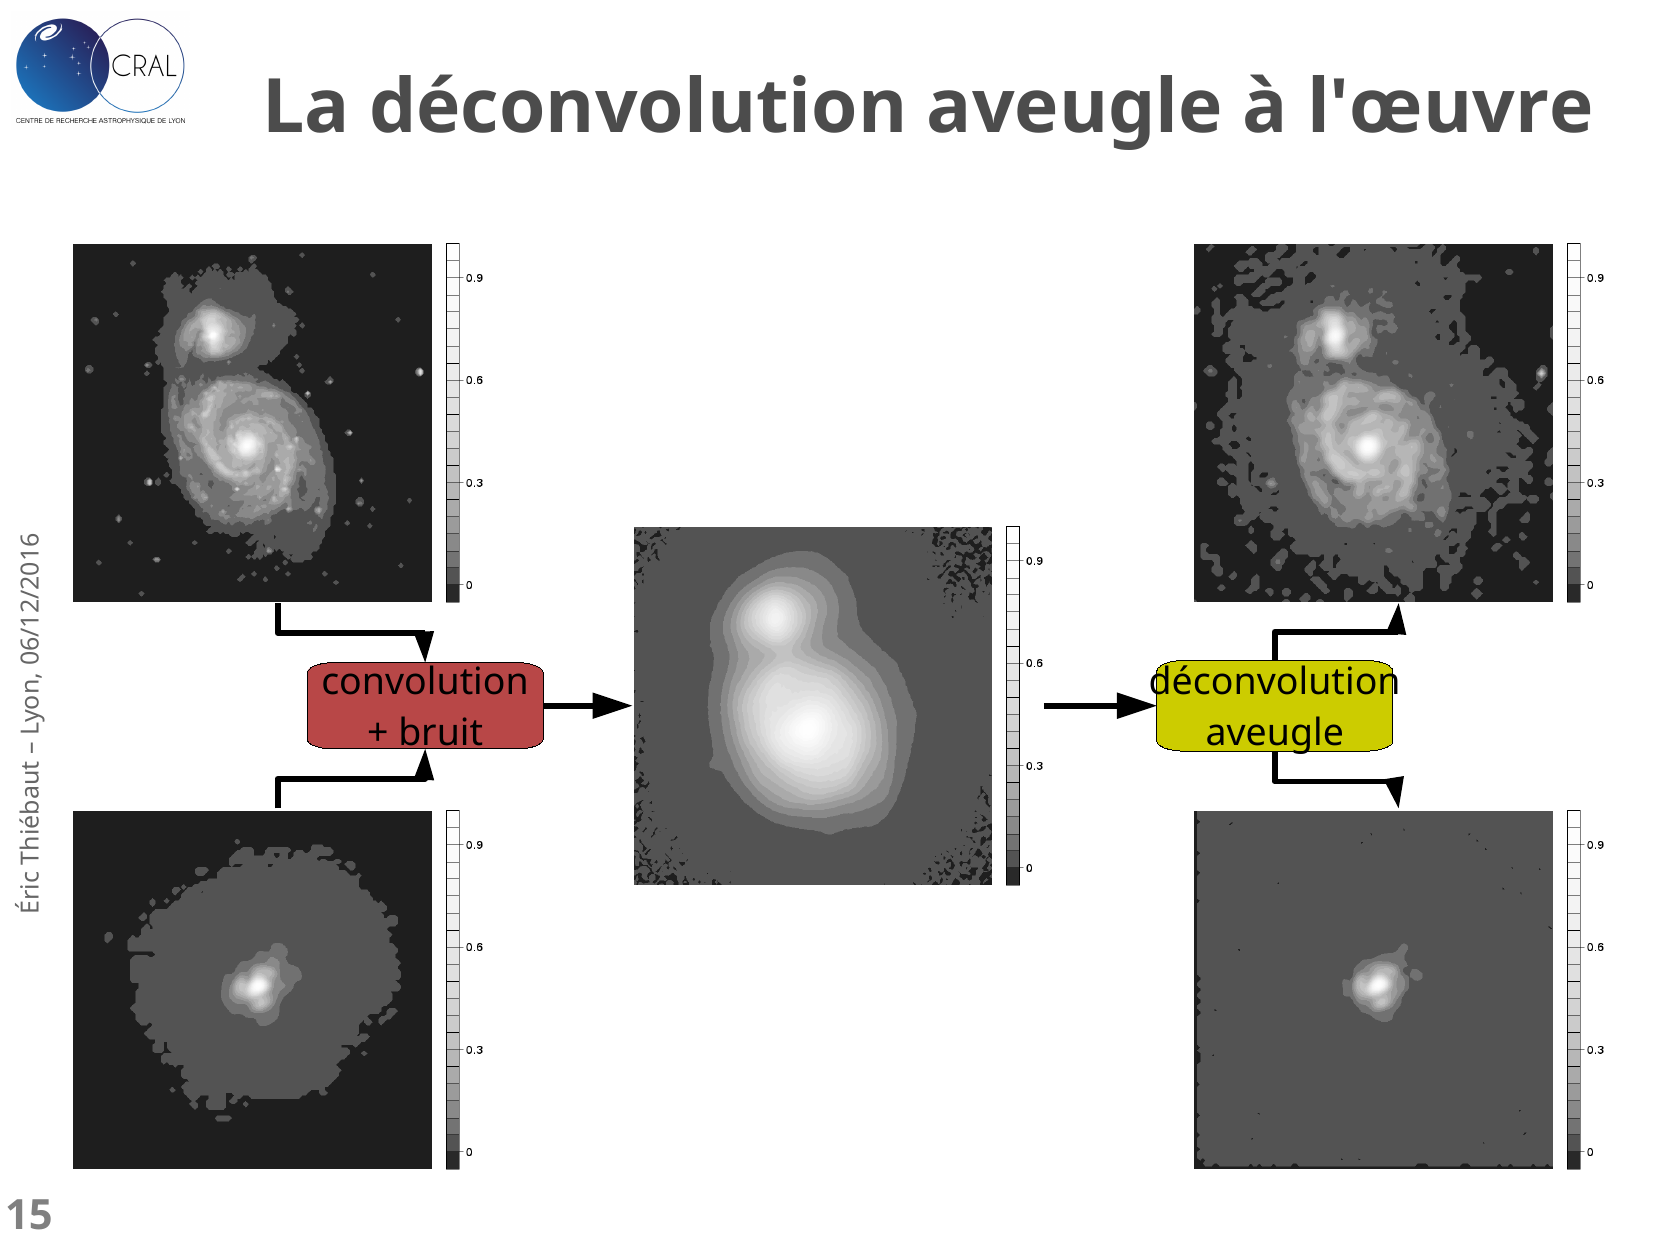

# La déconvolution aveugle à l'œuvre
déconvolution
aveugle
convolution
+ bruit
15